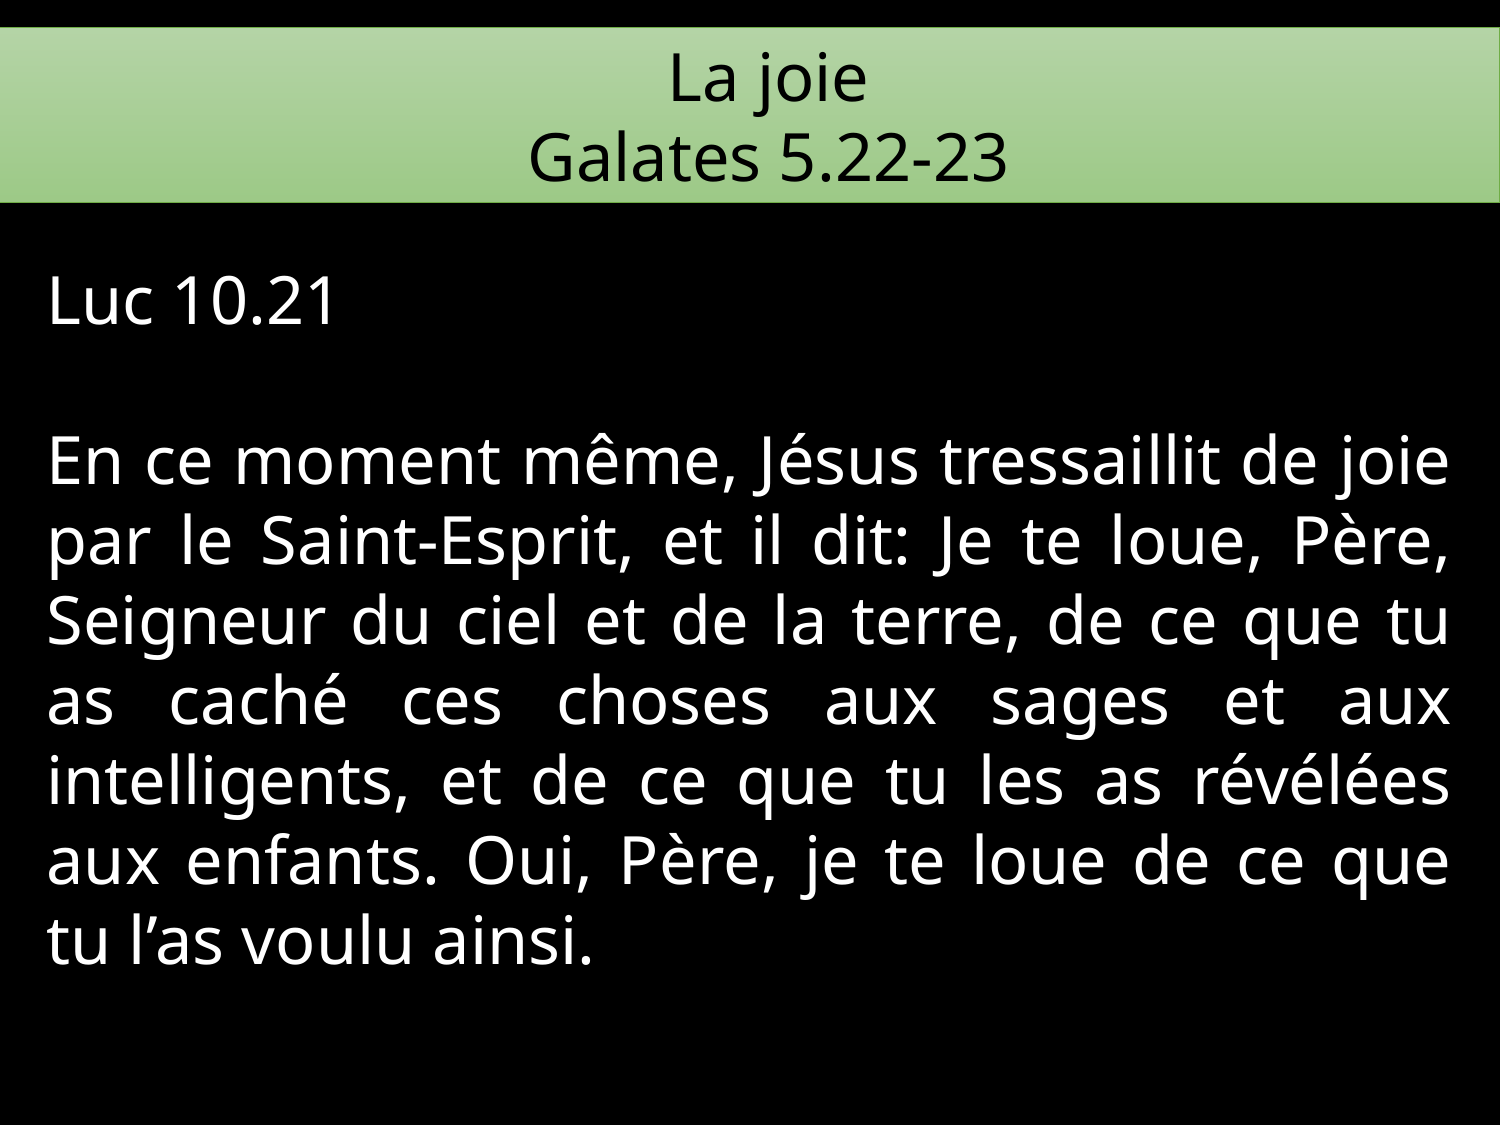

La joie
Galates 5.22-23
Luc 10.21
En ce moment même, Jésus tressaillit de joie par le Saint-Esprit, et il dit: Je te loue, Père, Seigneur du ciel et de la terre, de ce que tu as caché ces choses aux sages et aux intelligents, et de ce que tu les as révélées aux enfants. Oui, Père, je te loue de ce que tu l’as voulu ainsi.